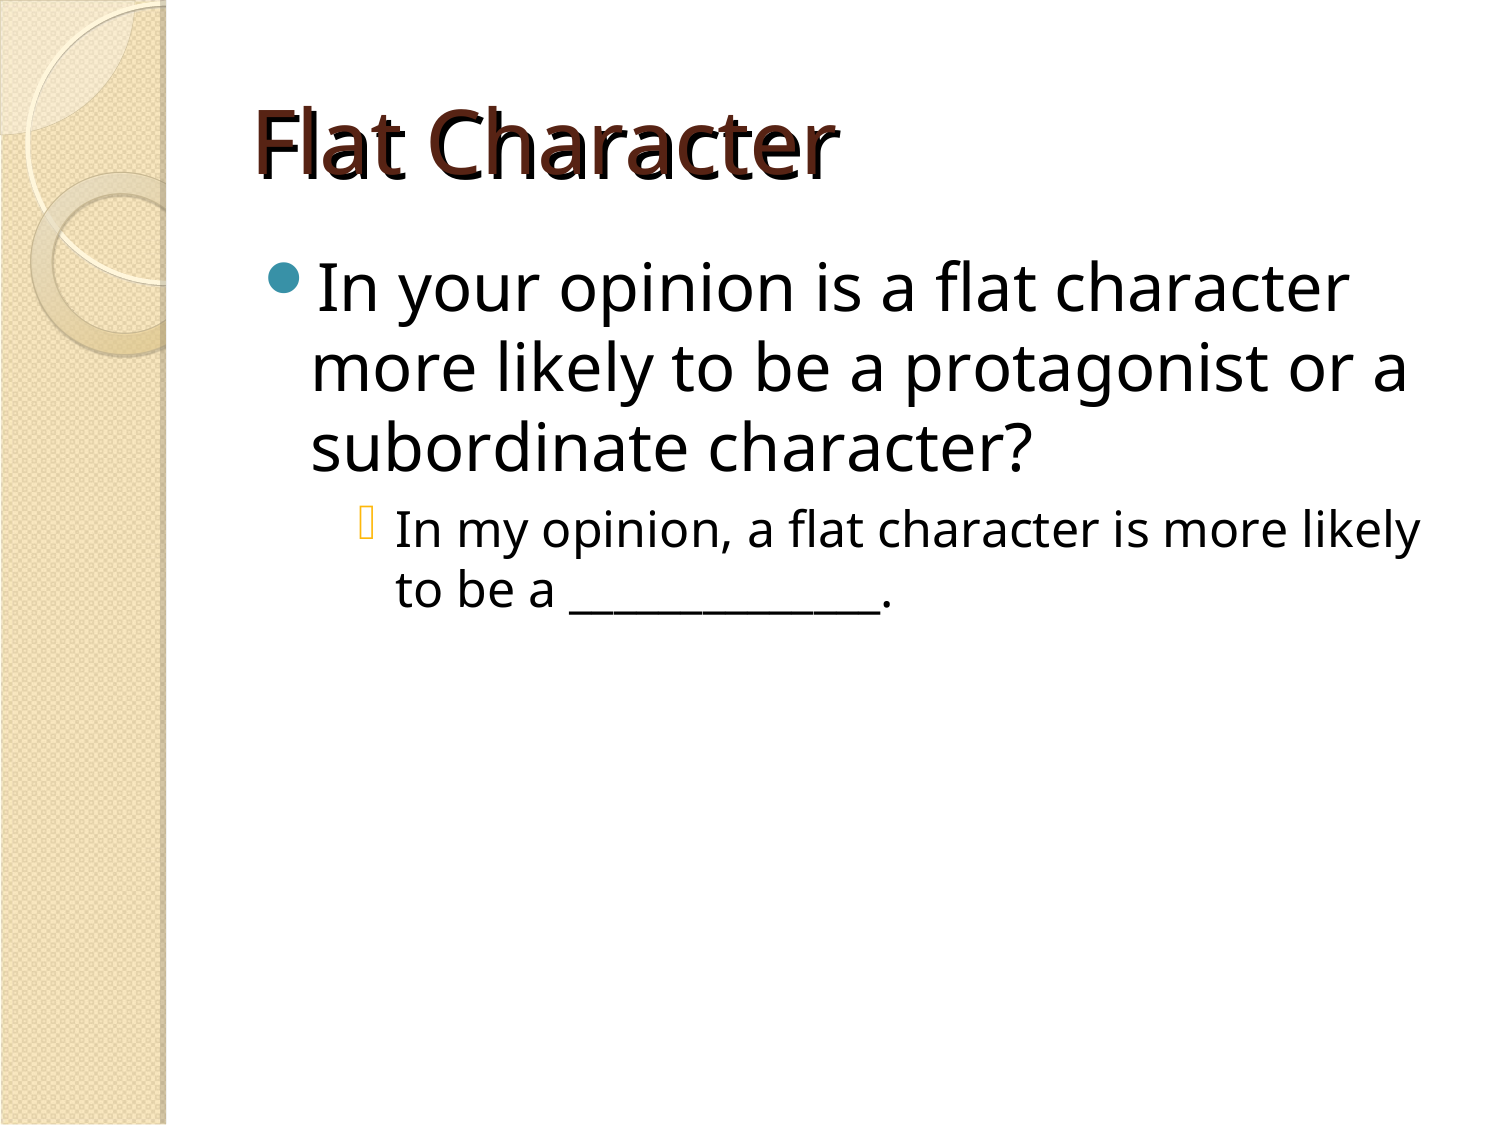

# Flat Character
In your opinion is a flat character more likely to be a protagonist or a subordinate character?
In my opinion, a flat character is more likely to be a ______________.